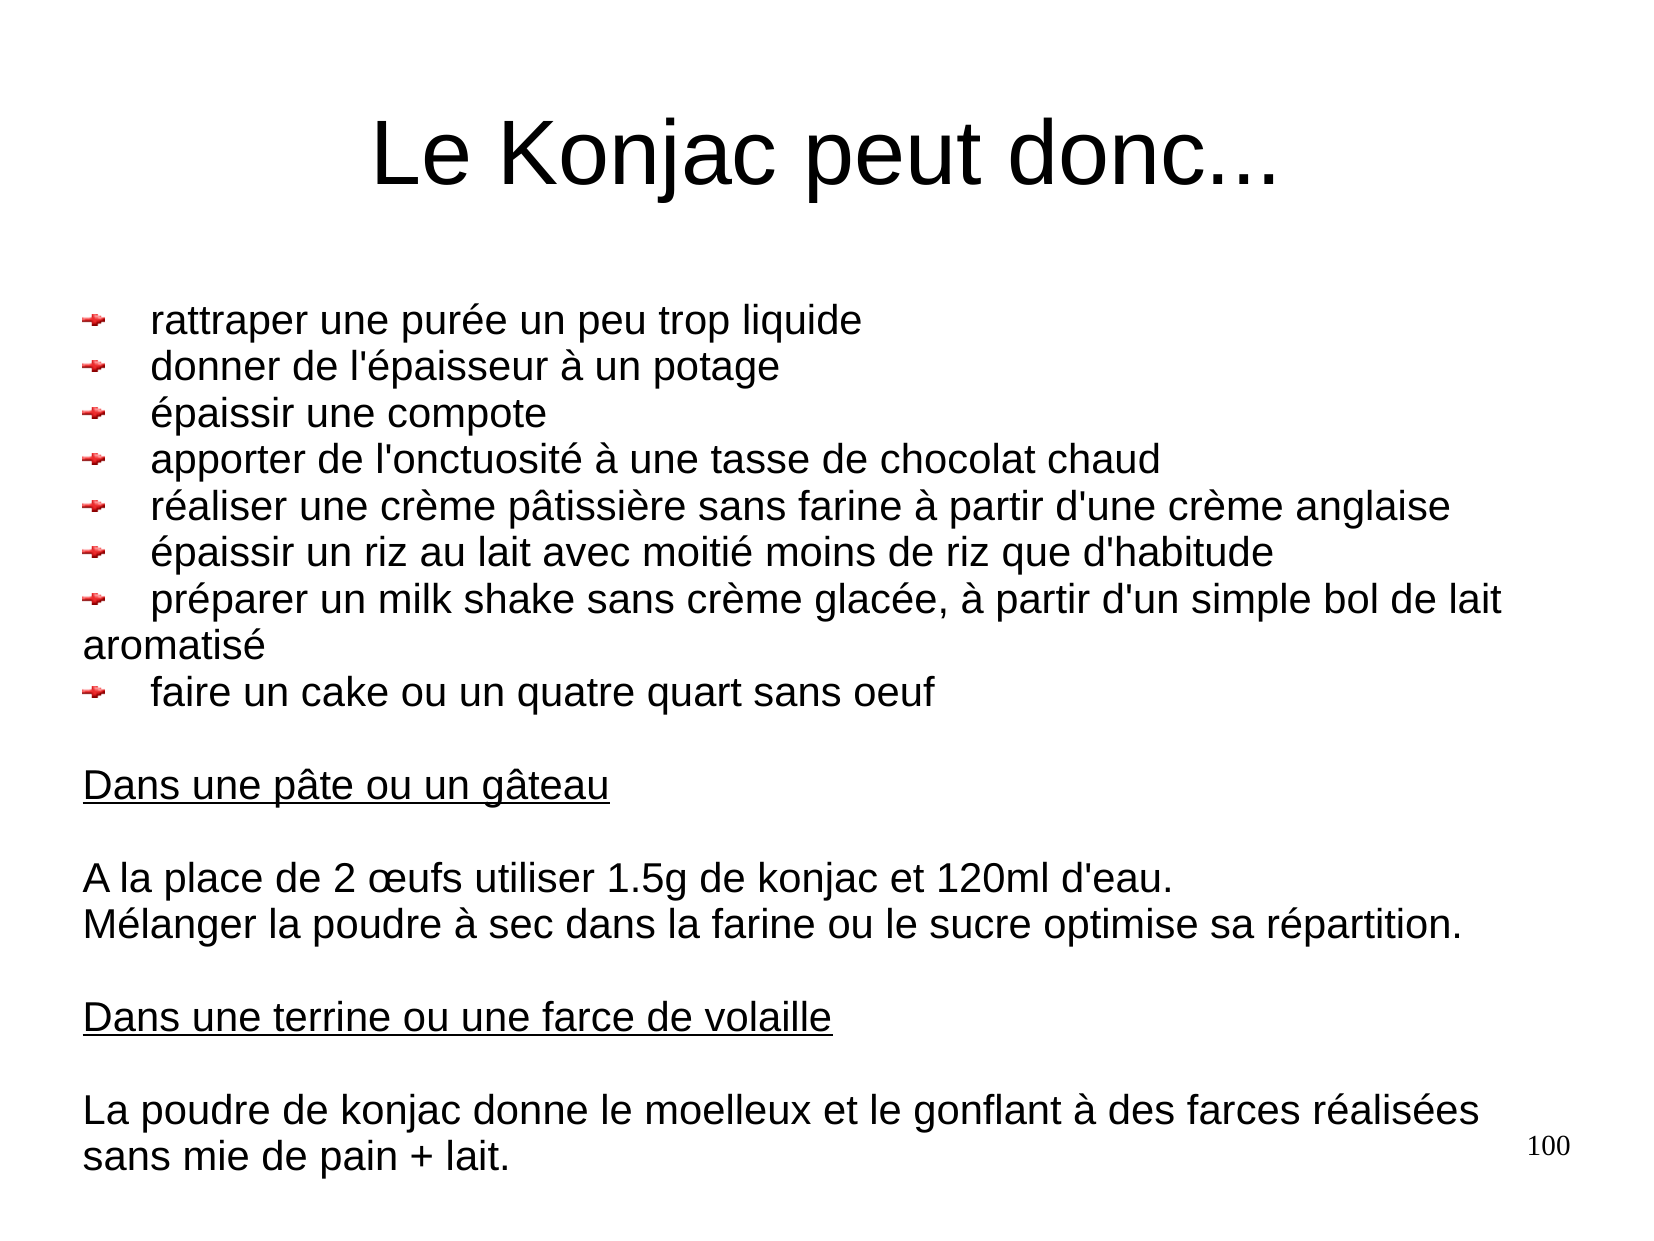

# Le Konjac peut donc...
 rattraper une purée un peu trop liquide
 donner de l'épaisseur à un potage
 épaissir une compote
 apporter de l'onctuosité à une tasse de chocolat chaud
 réaliser une crème pâtissière sans farine à partir d'une crème anglaise
 épaissir un riz au lait avec moitié moins de riz que d'habitude
 préparer un milk shake sans crème glacée, à partir d'un simple bol de lait aromatisé
 faire un cake ou un quatre quart sans oeuf
Dans une pâte ou un gâteau
A la place de 2 œufs utiliser 1.5g de konjac et 120ml d'eau.
Mélanger la poudre à sec dans la farine ou le sucre optimise sa répartition.
Dans une terrine ou une farce de volaille
La poudre de konjac donne le moelleux et le gonflant à des farces réalisées sans mie de pain + lait.
100